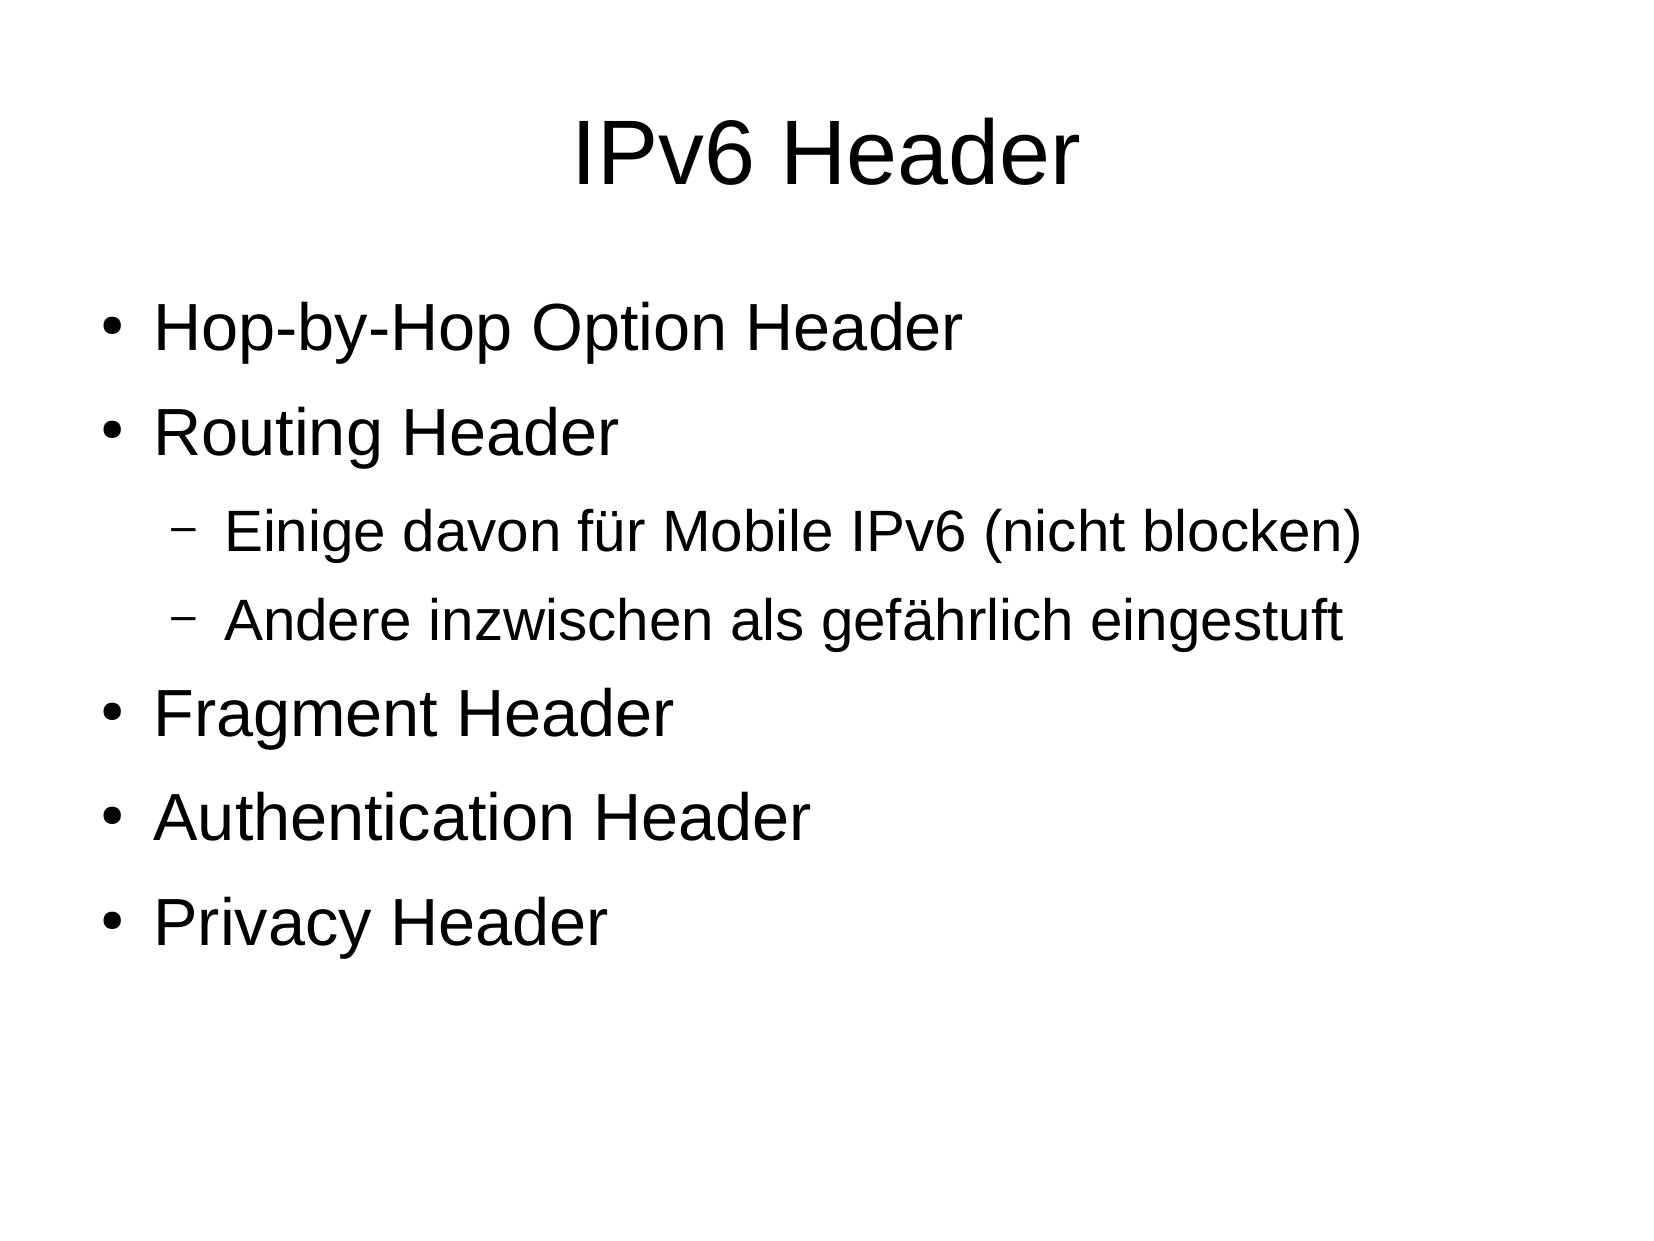

# IPv6 Header
Hop-by-Hop Option Header
Routing Header
Einige davon für Mobile IPv6 (nicht blocken)
Andere inzwischen als gefährlich eingestuft
Fragment Header
Authentication Header
Privacy Header